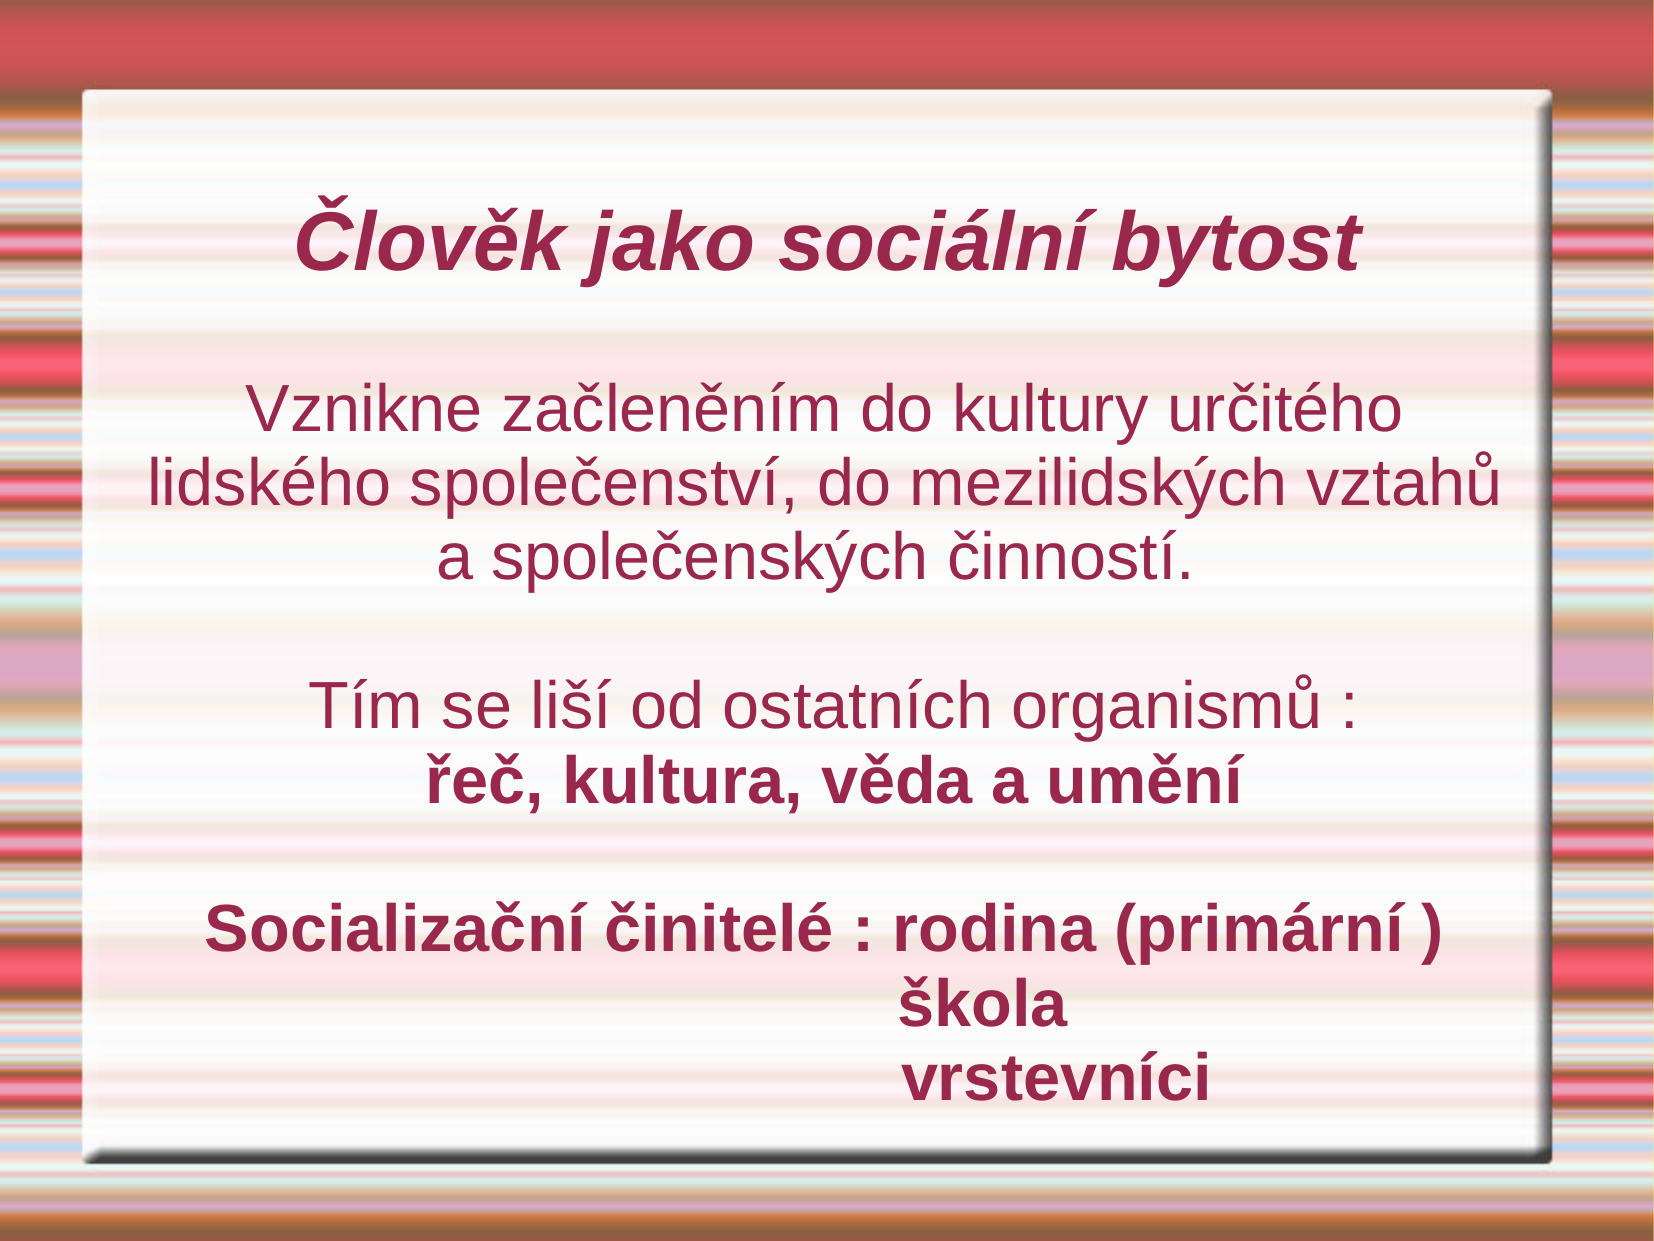

# Člověk jako sociální bytost
Vznikne začleněním do kultury určitého lidského společenství, do mezilidských vztahů a společenských činností.
 Tím se liší od ostatních organismů :
 řeč, kultura, věda a umění
Socializační činitelé : rodina (primární )
 škola
 vrstevníci